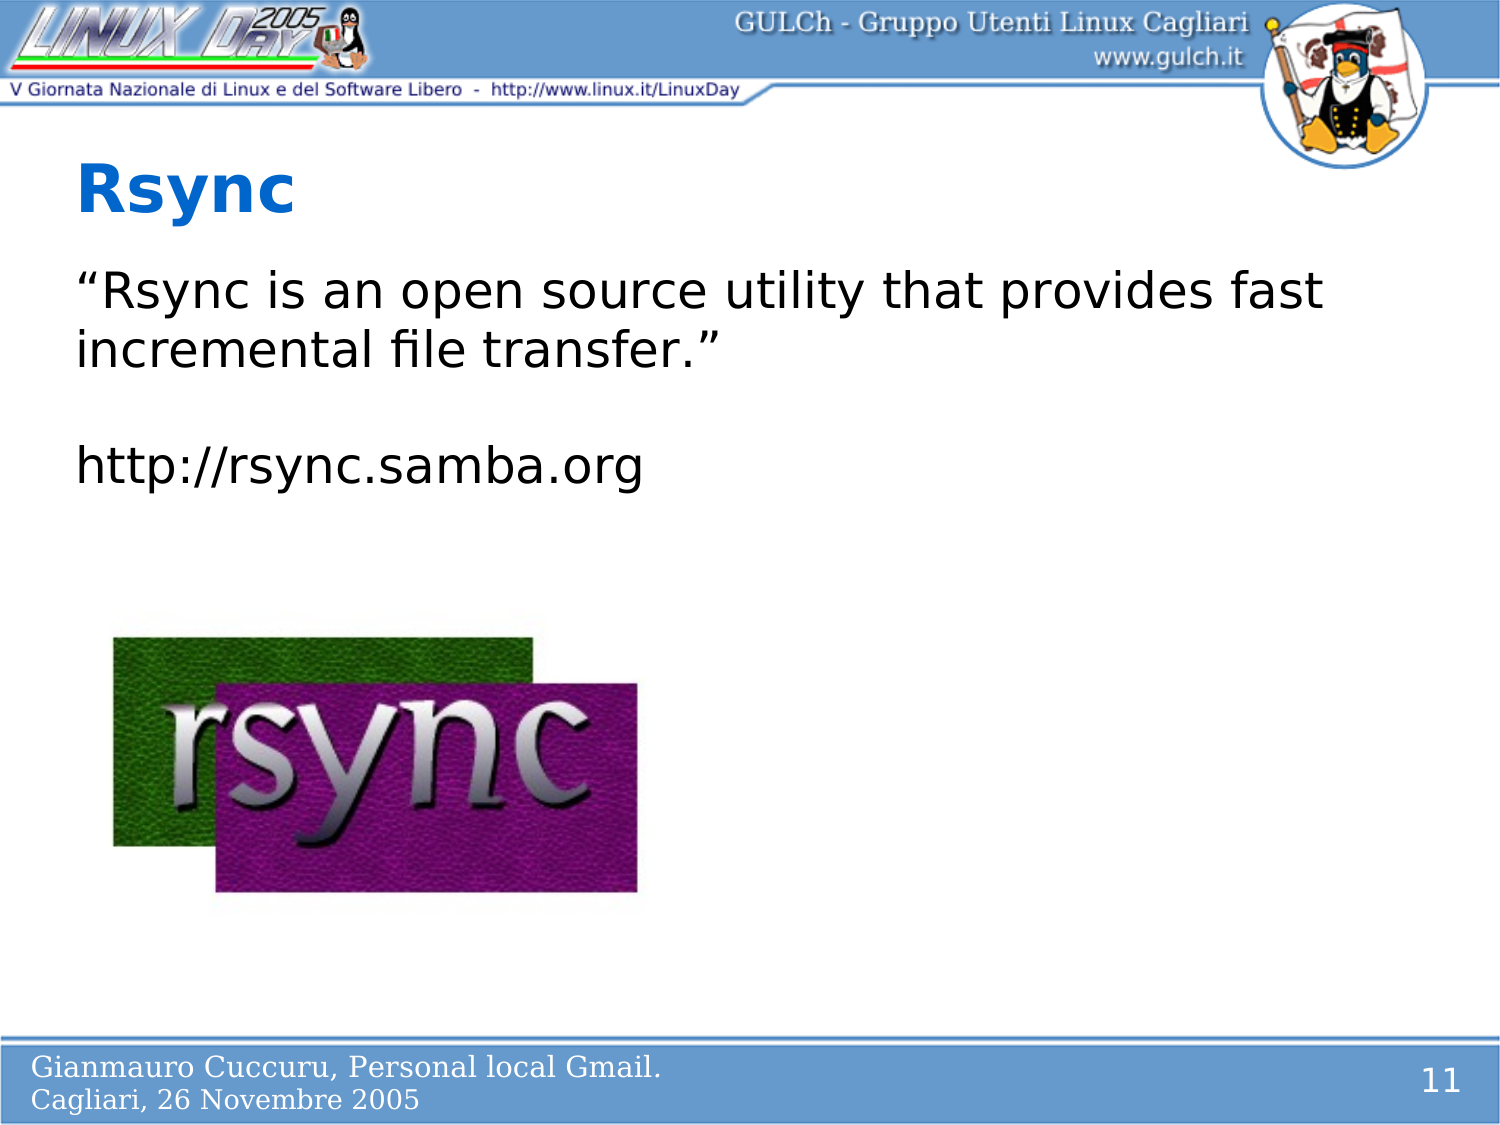

Rsync
“Rsync is an open source utility that provides fast incremental file transfer.”
http://rsync.samba.org